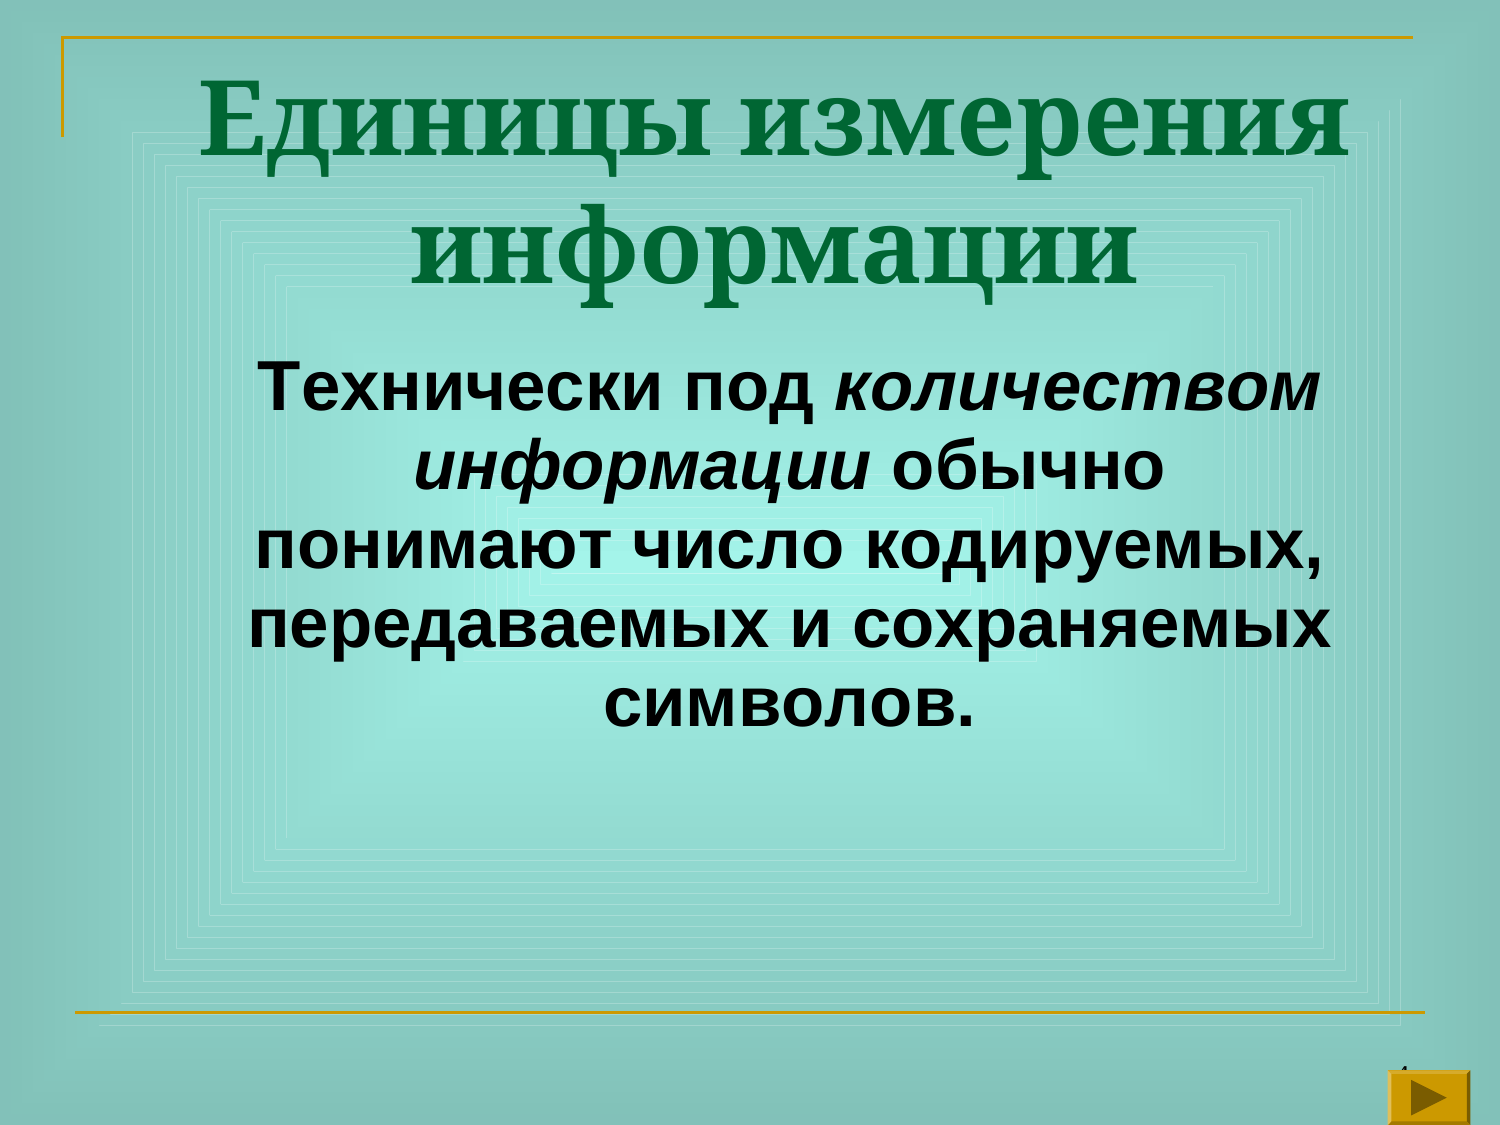

# Единицы измерения информации
	Технически под количеством информации обычно понимают число кодируемых, передаваемых и сохраняемых символов.
4